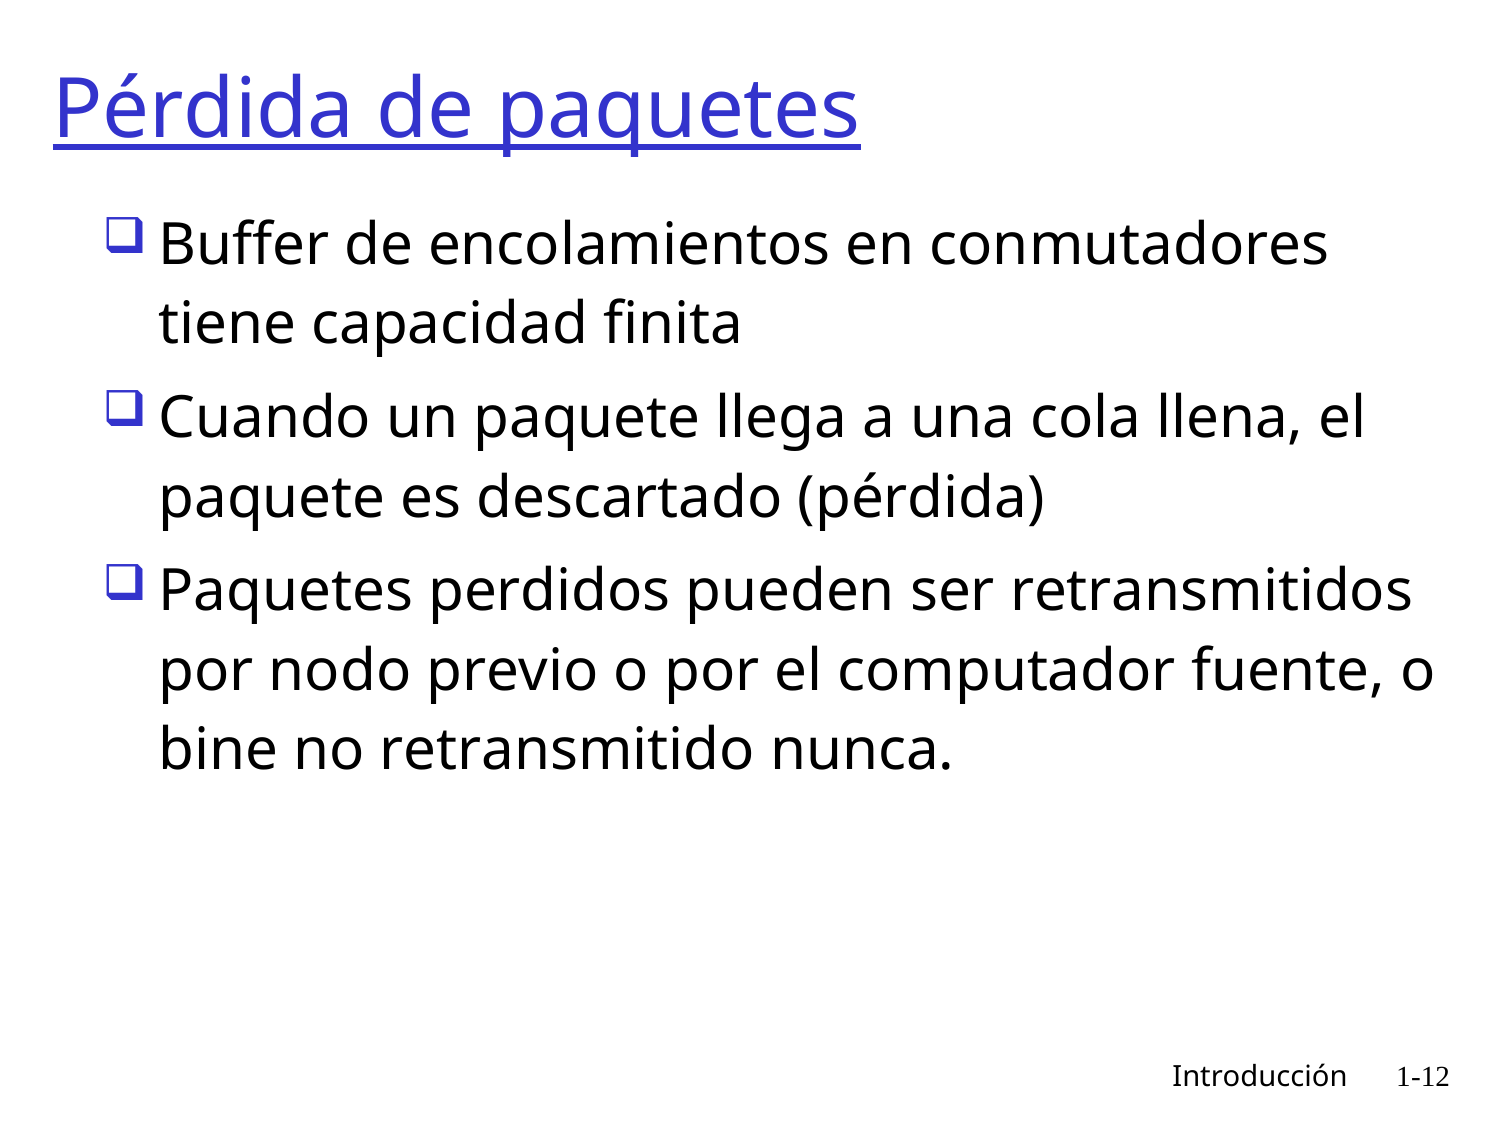

# Pérdida de paquetes
Buffer de encolamientos en conmutadores tiene capacidad finita
Cuando un paquete llega a una cola llena, el paquete es descartado (pérdida)
Paquetes perdidos pueden ser retransmitidos por nodo previo o por el computador fuente, o bine no retransmitido nunca.
 Introducción